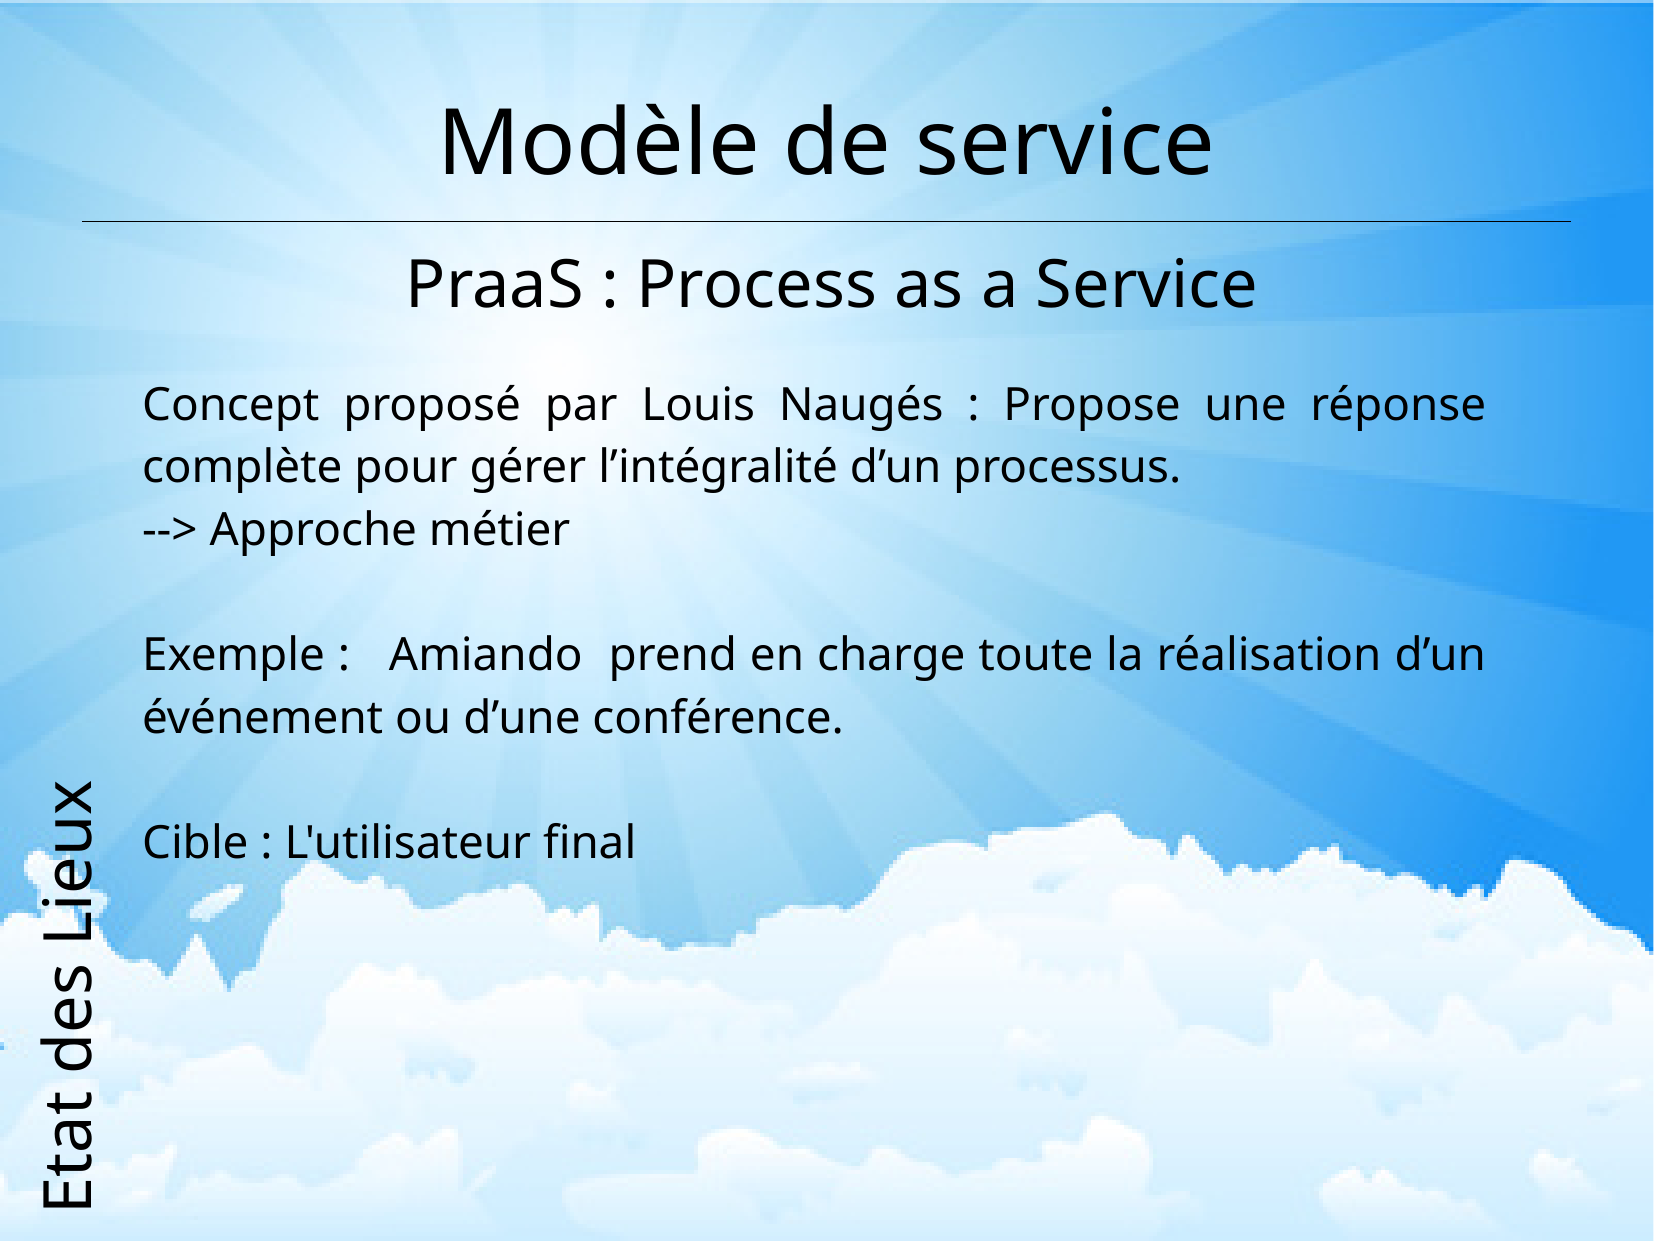

# Modèle de service
PraaS : Process as a Service
Concept proposé par Louis Naugés : Propose une réponse complète pour gérer l’intégralité d’un processus.
--> Approche métier
Exemple : Amiando prend en charge toute la réalisation d’un événement ou d’une conférence.
Cible : L'utilisateur final
Etat des Lieux